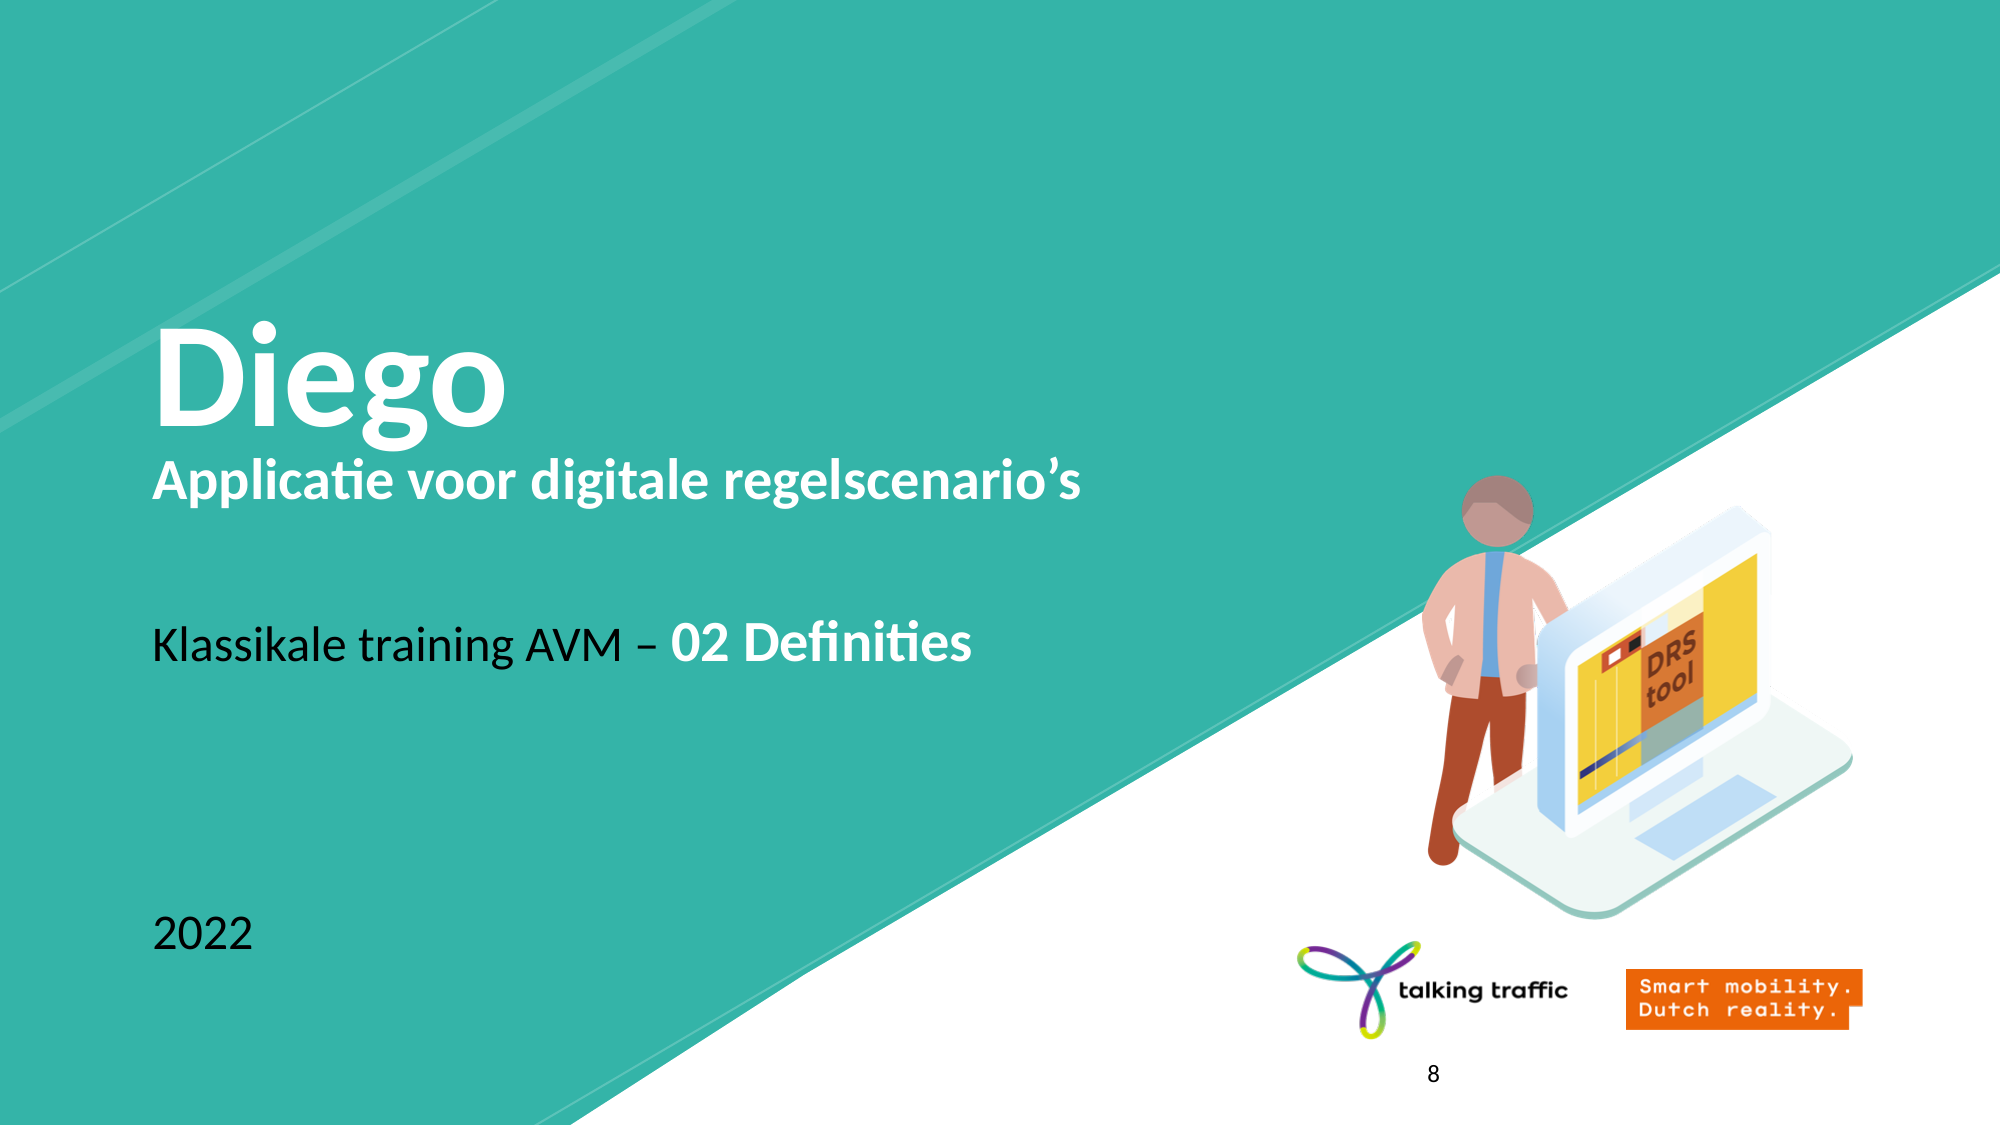

# Diego Applicatie voor digitale regelscenario’s
Klassikale training AVM – 02 Definities
2022
3